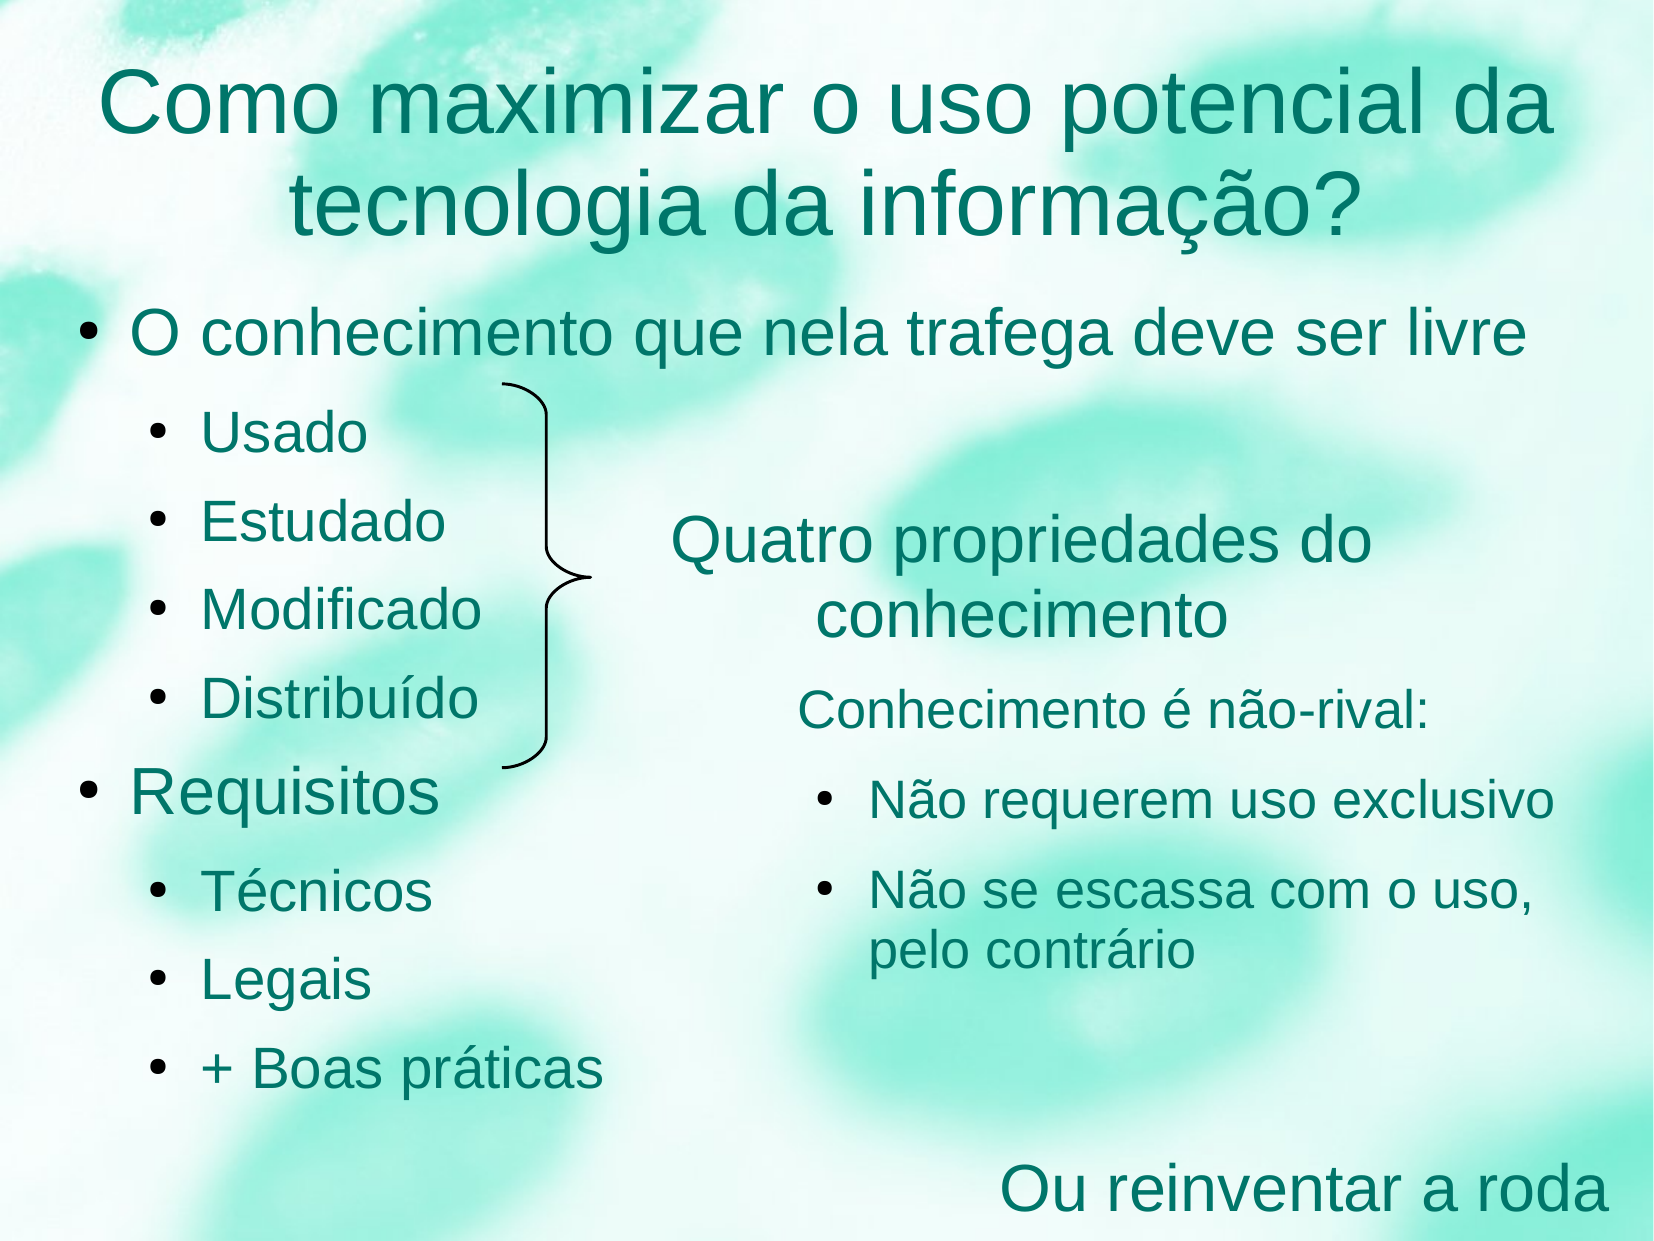

# Como maximizar o uso potencial da tecnologia da informação?
O conhecimento que nela trafega deve ser livre
Usado
Estudado
Modificado
Distribuído
Requisitos
Técnicos
Legais
+ Boas práticas
Quatro propriedades do conhecimento
Conhecimento é não-rival:
Não requerem uso exclusivo
Não se escassa com o uso, pelo contrário
Ou reinventar a roda